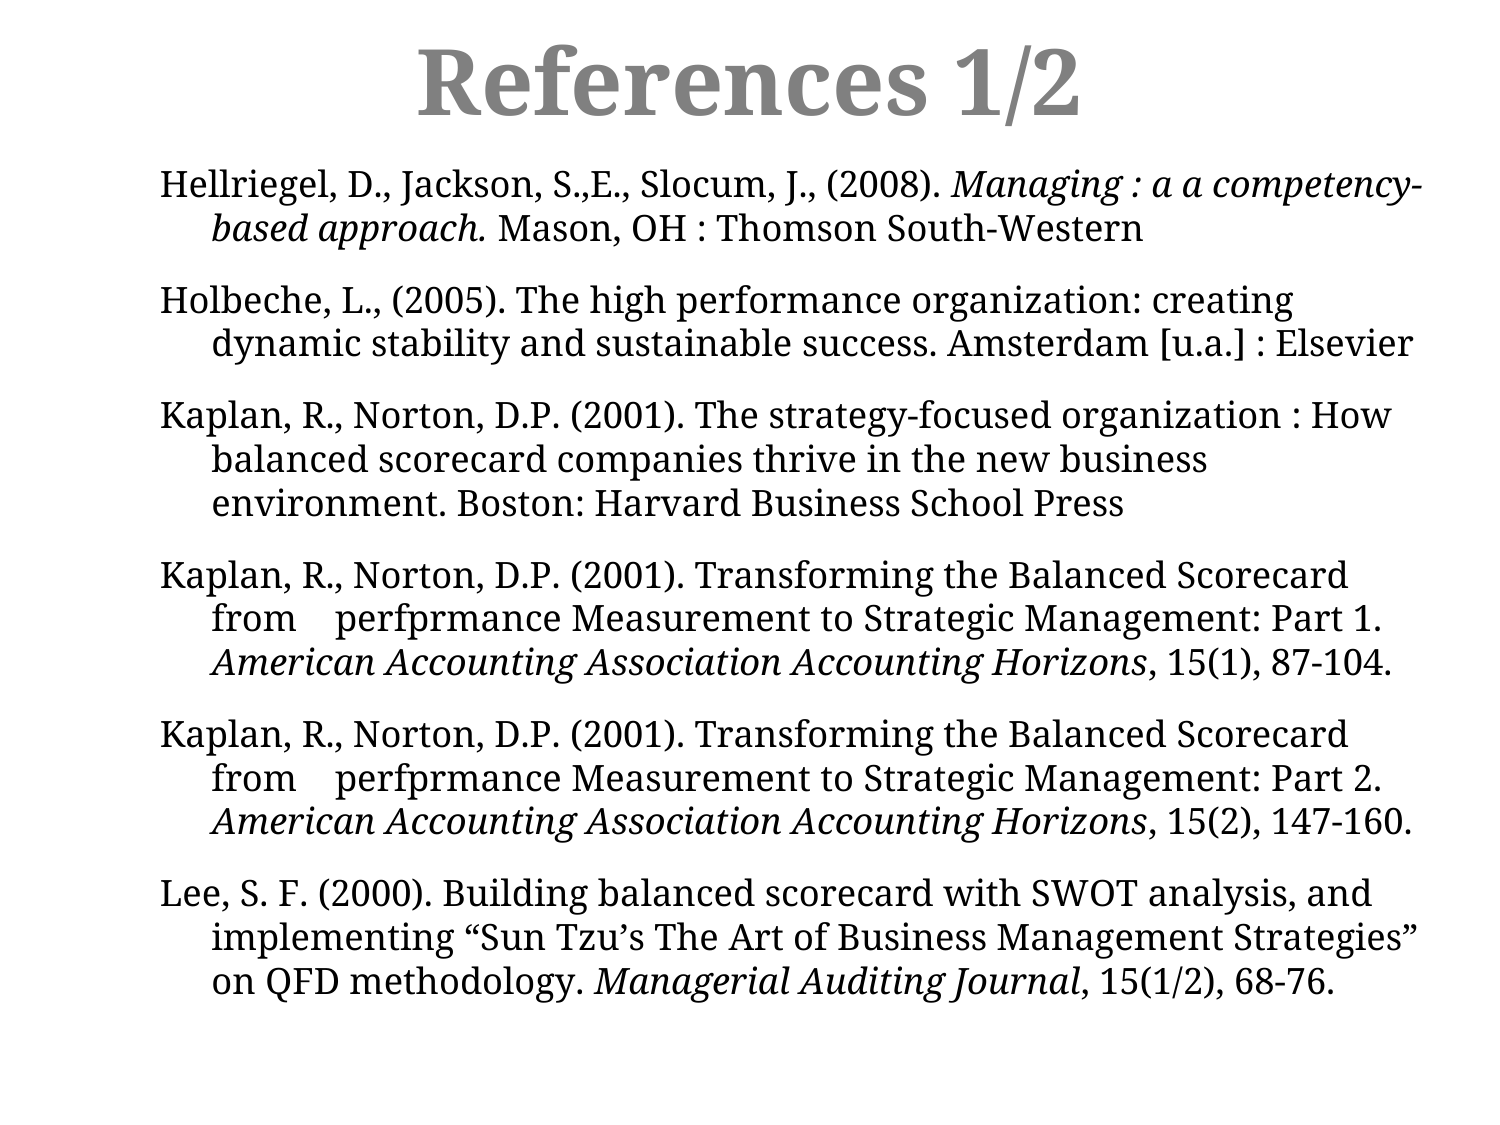

# References 1/2
Hellriegel, D., Jackson, S.,E., Slocum, J., (2008). Managing : a a competency-based approach. Mason, OH : Thomson South-Western
Holbeche, L., (2005). The high performance organization: creating dynamic stability and sustainable success. Amsterdam [u.a.] : Elsevier
Kaplan, R., Norton, D.P. (2001). The strategy-focused organization : How balanced scorecard companies thrive in the new business environment. Boston: Harvard Business School Press
Kaplan, R., Norton, D.P. (2001). Transforming the Balanced Scorecard from perfprmance Measurement to Strategic Management: Part 1. American Accounting Association Accounting Horizons, 15(1), 87-104.
Kaplan, R., Norton, D.P. (2001). Transforming the Balanced Scorecard from perfprmance Measurement to Strategic Management: Part 2. American Accounting Association Accounting Horizons, 15(2), 147-160.
Lee, S. F. (2000). Building balanced scorecard with SWOT analysis, and implementing “Sun Tzu’s The Art of Business Management Strategies” on QFD methodology. Managerial Auditing Journal, 15(1/2), 68-76.